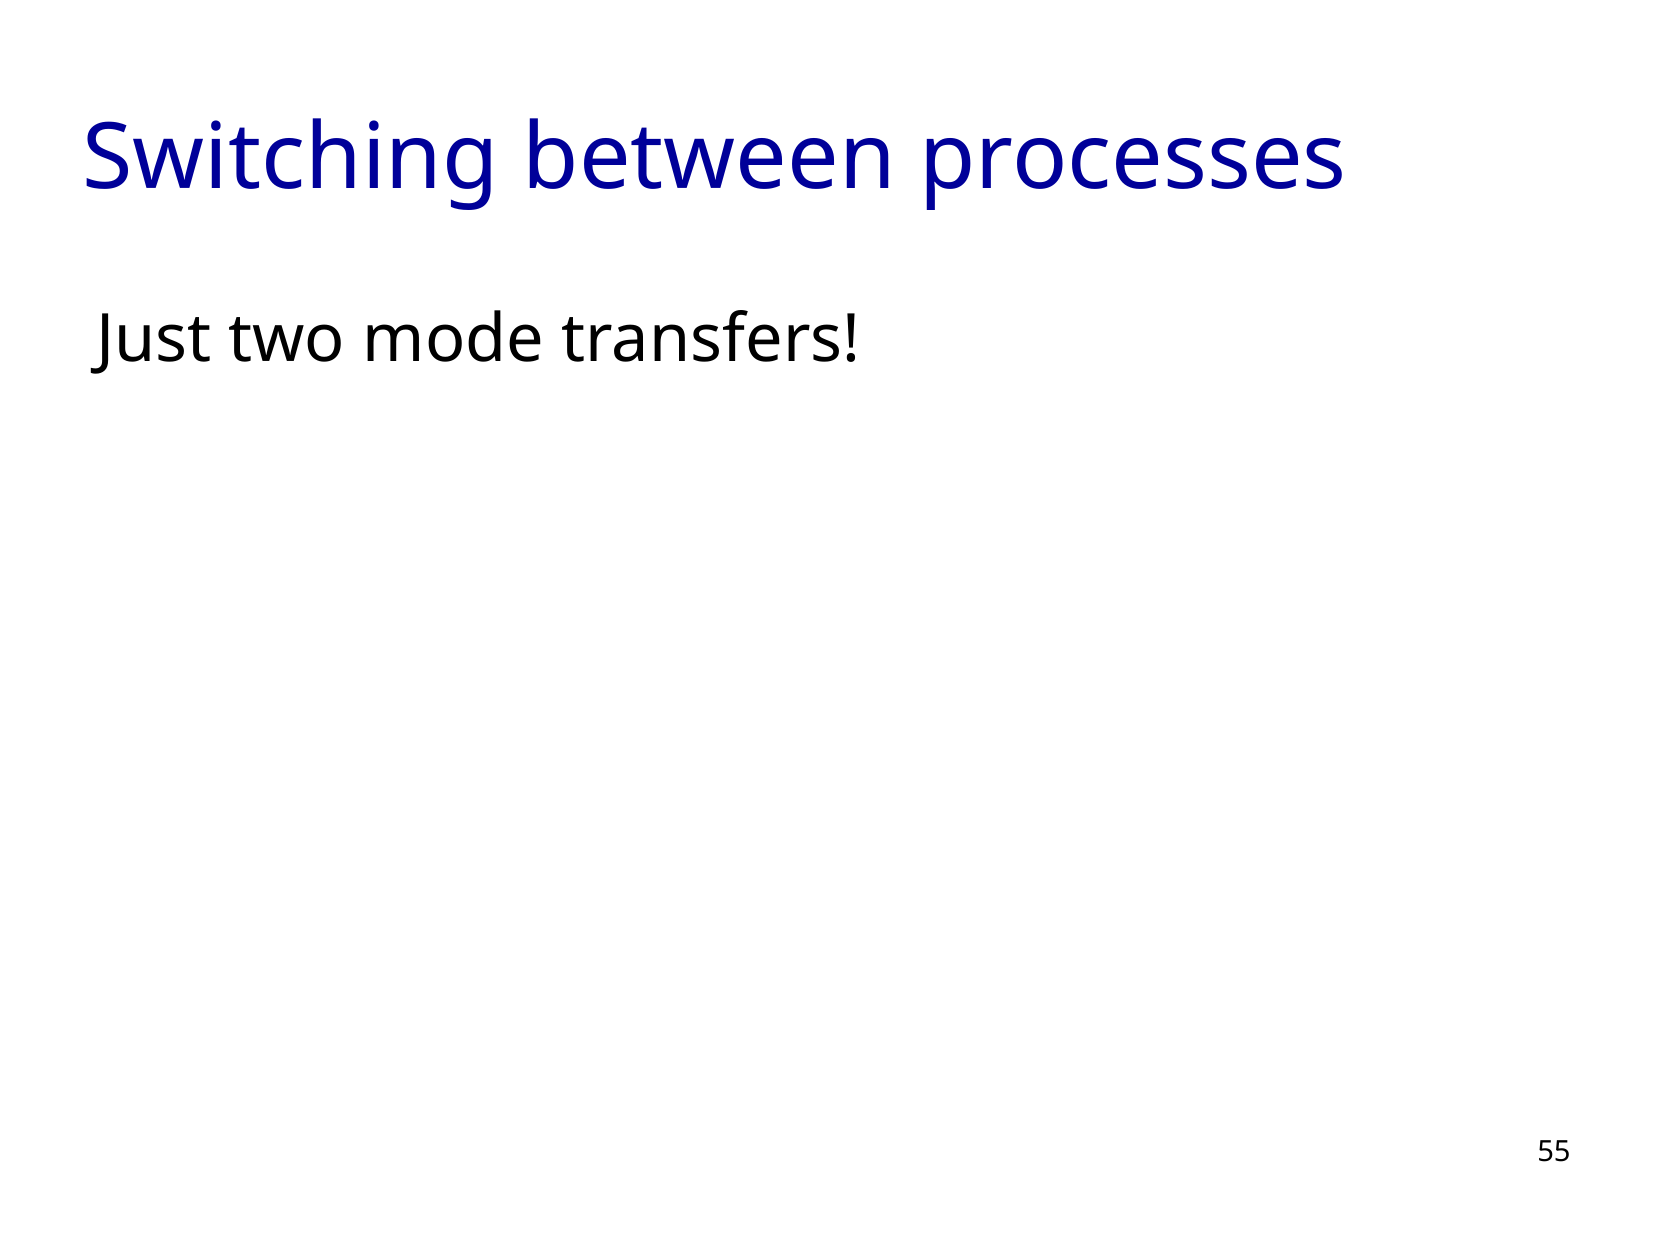

# Switching between processes
Just two mode transfers!
55